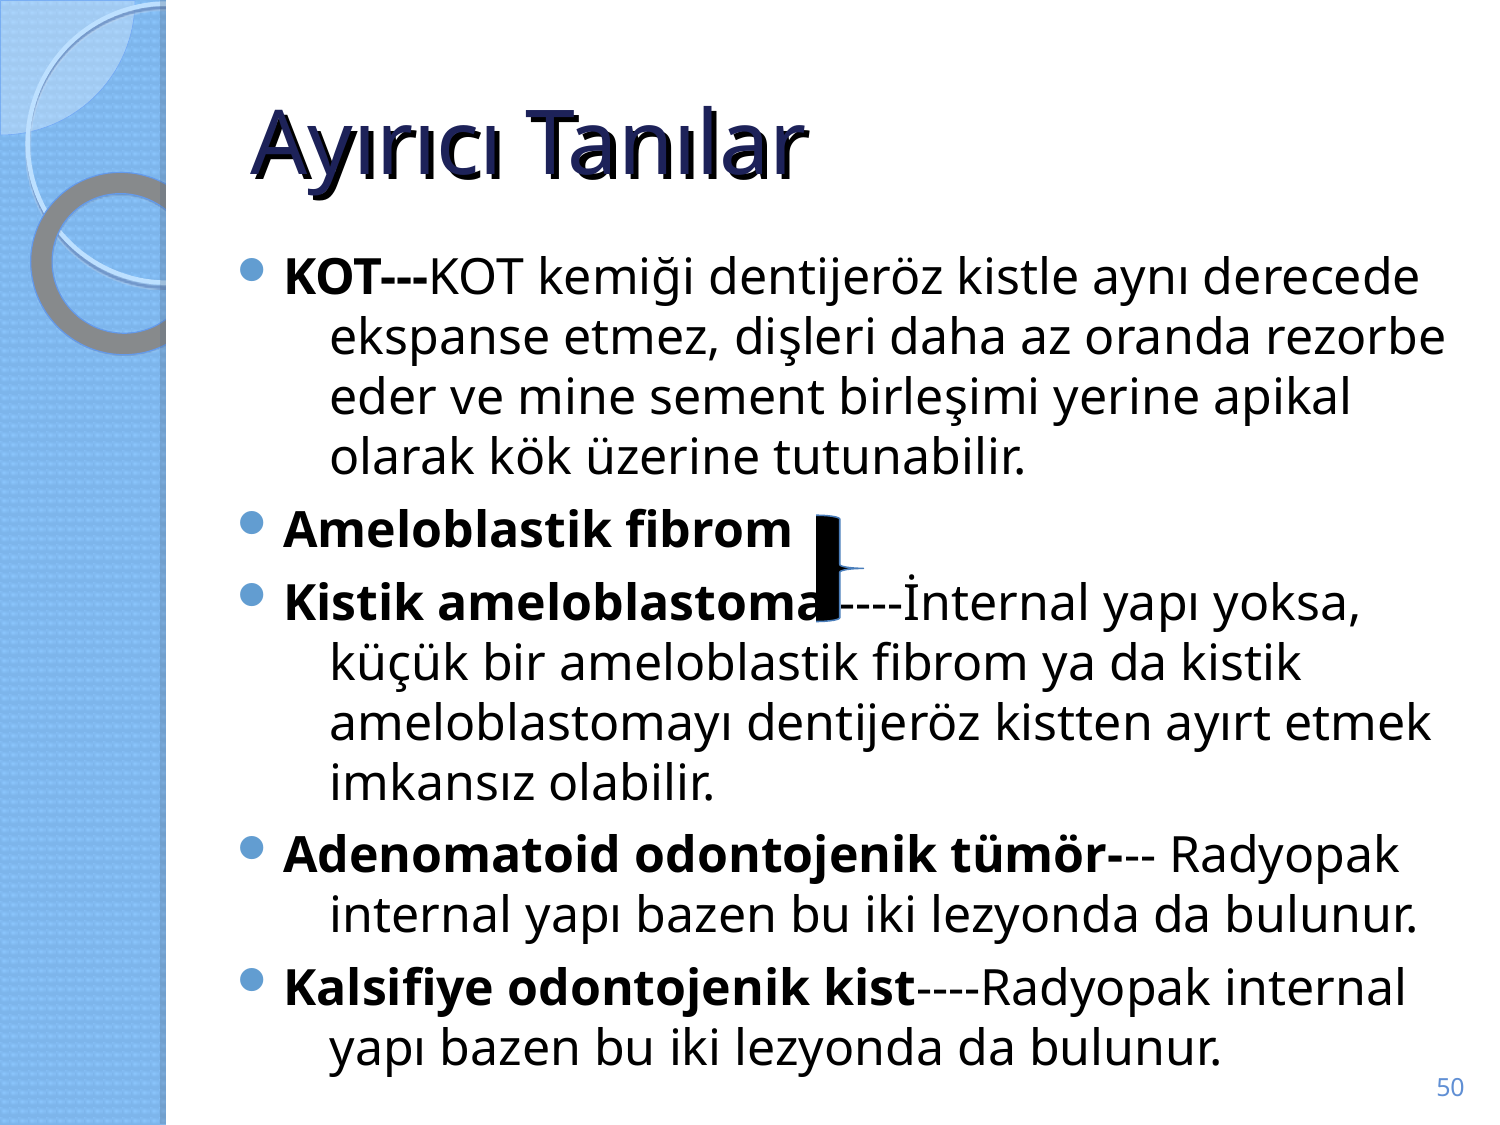

# Ayırıcı Tanılar
KOT---KOT kemiği dentijeröz kistle aynı derecede ekspanse etmez, dişleri daha az oranda rezorbe eder ve mine sement birleşimi yerine apikal olarak kök üzerine tutunabilir.
Ameloblastik fibrom
Kistik ameloblastoma ----İnternal yapı yoksa, küçük bir ameloblastik fibrom ya da kistik ameloblastomayı dentijeröz kistten ayırt etmek imkansız olabilir.
Adenomatoid odontojenik tümör--- Radyopak internal yapı bazen bu iki lezyonda da bulunur.
Kalsifiye odontojenik kist----Radyopak internal yapı bazen bu iki lezyonda da bulunur.